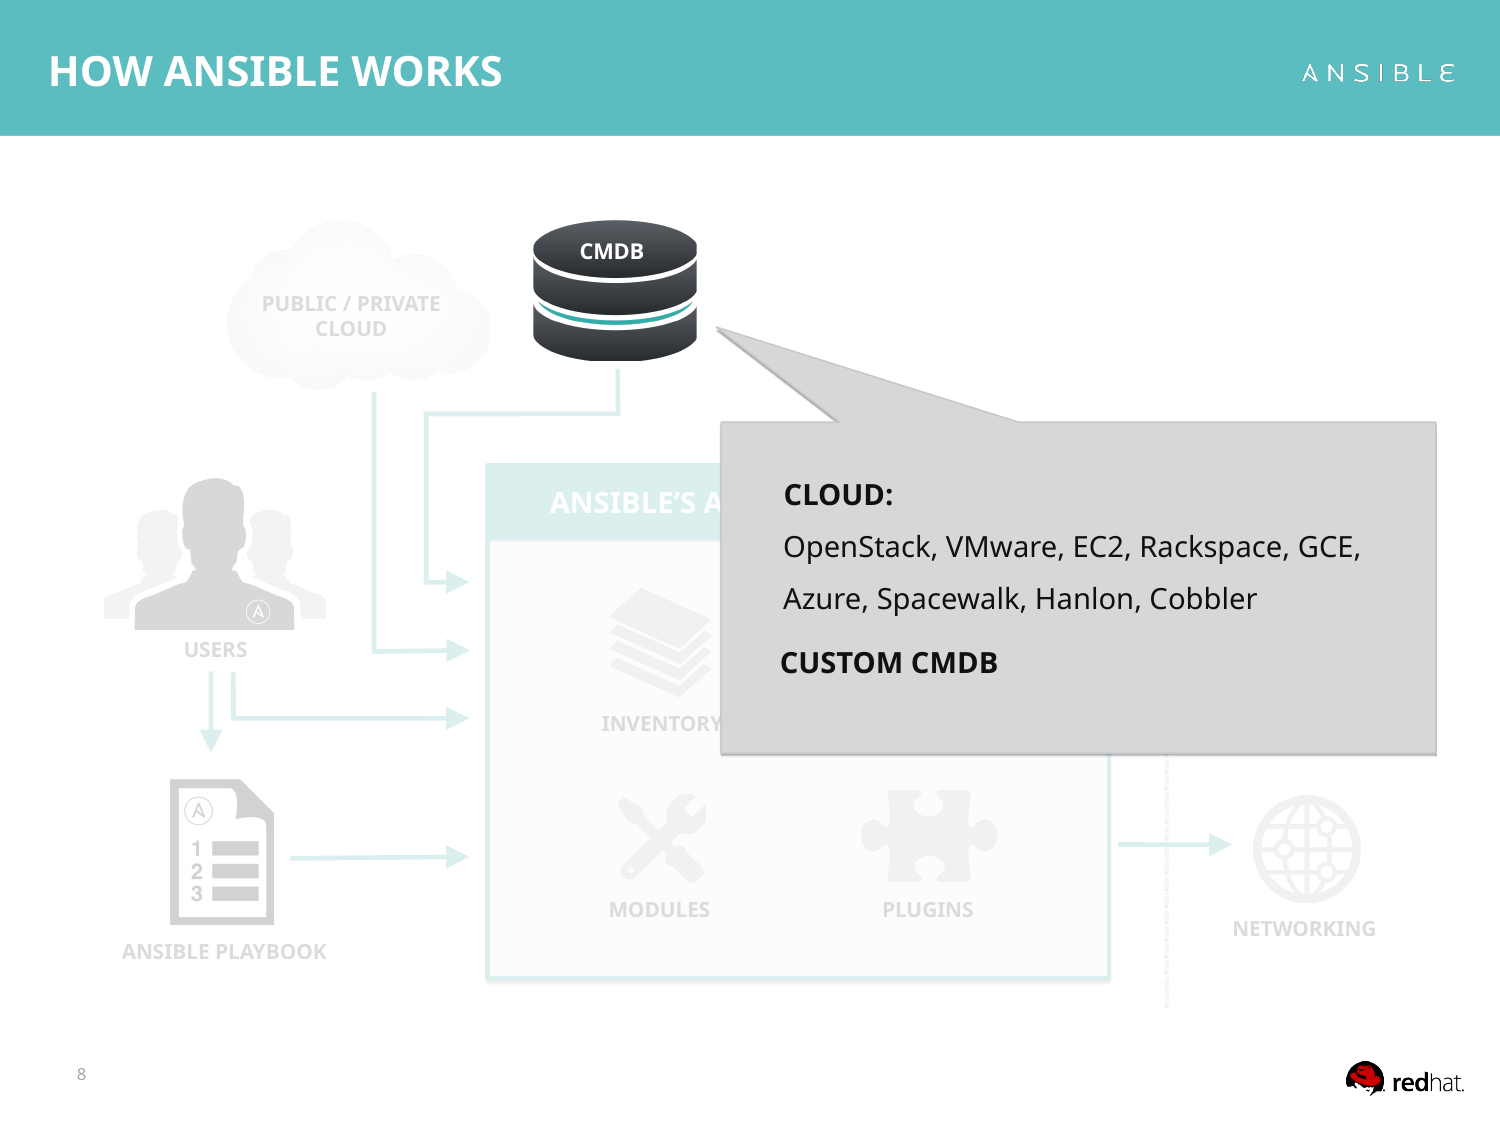

# HOW ANSIBLE WORKS
PUBLIC / PRIVATE
CLOUD
CMDB
CLOUD:
ANSIBLE’S AUTOMATION ENGINE
USERS
OpenStack, VMware, EC2, Rackspace, GCE,
Azure, Spacewalk, Hanlon, Cobbler
CUSTOM CMDB
HOSTS
INVENTORY
API
ANSIBLE PLAYBOOK
MODULES
PLUGINS
NETWORKING